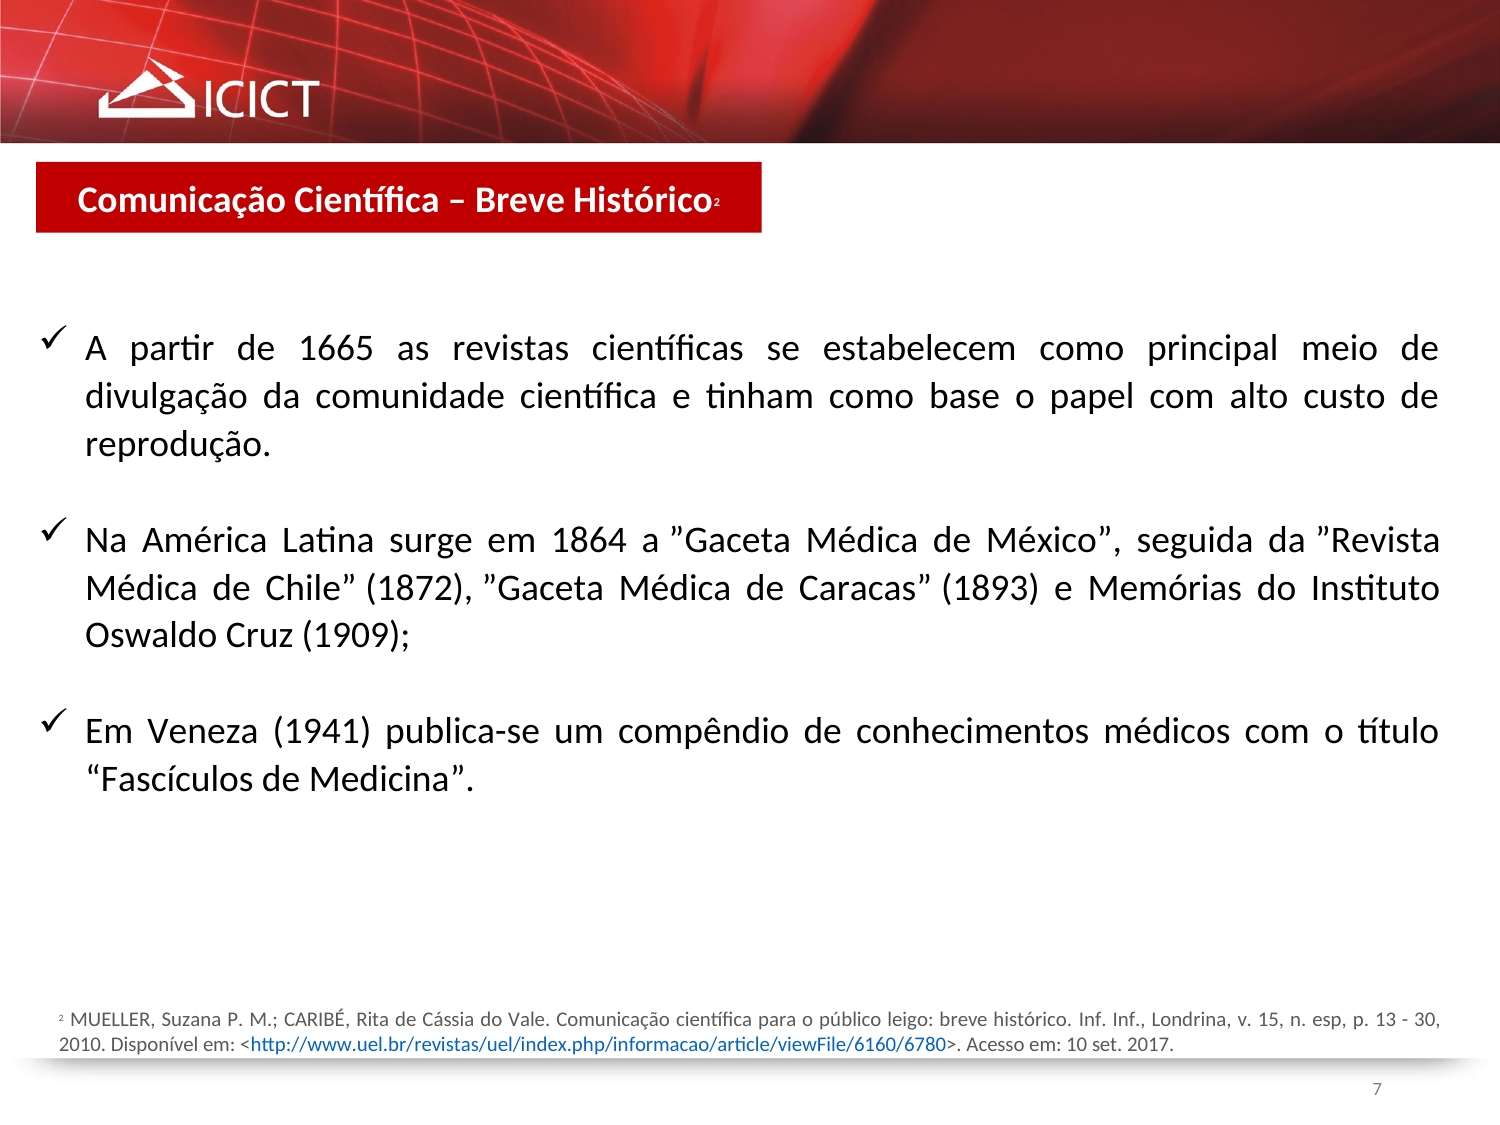

Comunicação Científica – Breve Histórico2
A partir de 1665 as revistas científicas se estabelecem como principal meio de divulgação da comunidade científica e tinham como base o papel com alto custo de reprodução.
Na América Latina surge em 1864 a ”Gaceta Médica de México”, seguida da ”Revista Médica de Chile” (1872), ”Gaceta Médica de Caracas” (1893) e Memórias do Instituto Oswaldo Cruz (1909);
Em Veneza (1941) publica-se um compêndio de conhecimentos médicos com o título “Fascículos de Medicina”.
2 MUELLER, Suzana P. M.; CARIBÉ, Rita de Cássia do Vale. Comunicação científica para o público leigo: breve histórico. Inf. Inf., Londrina, v. 15, n. esp, p. 13 - 30, 2010. Disponível em: <http://www.uel.br/revistas/uel/index.php/informacao/article/viewFile/6160/6780>. Acesso em: 10 set. 2017.